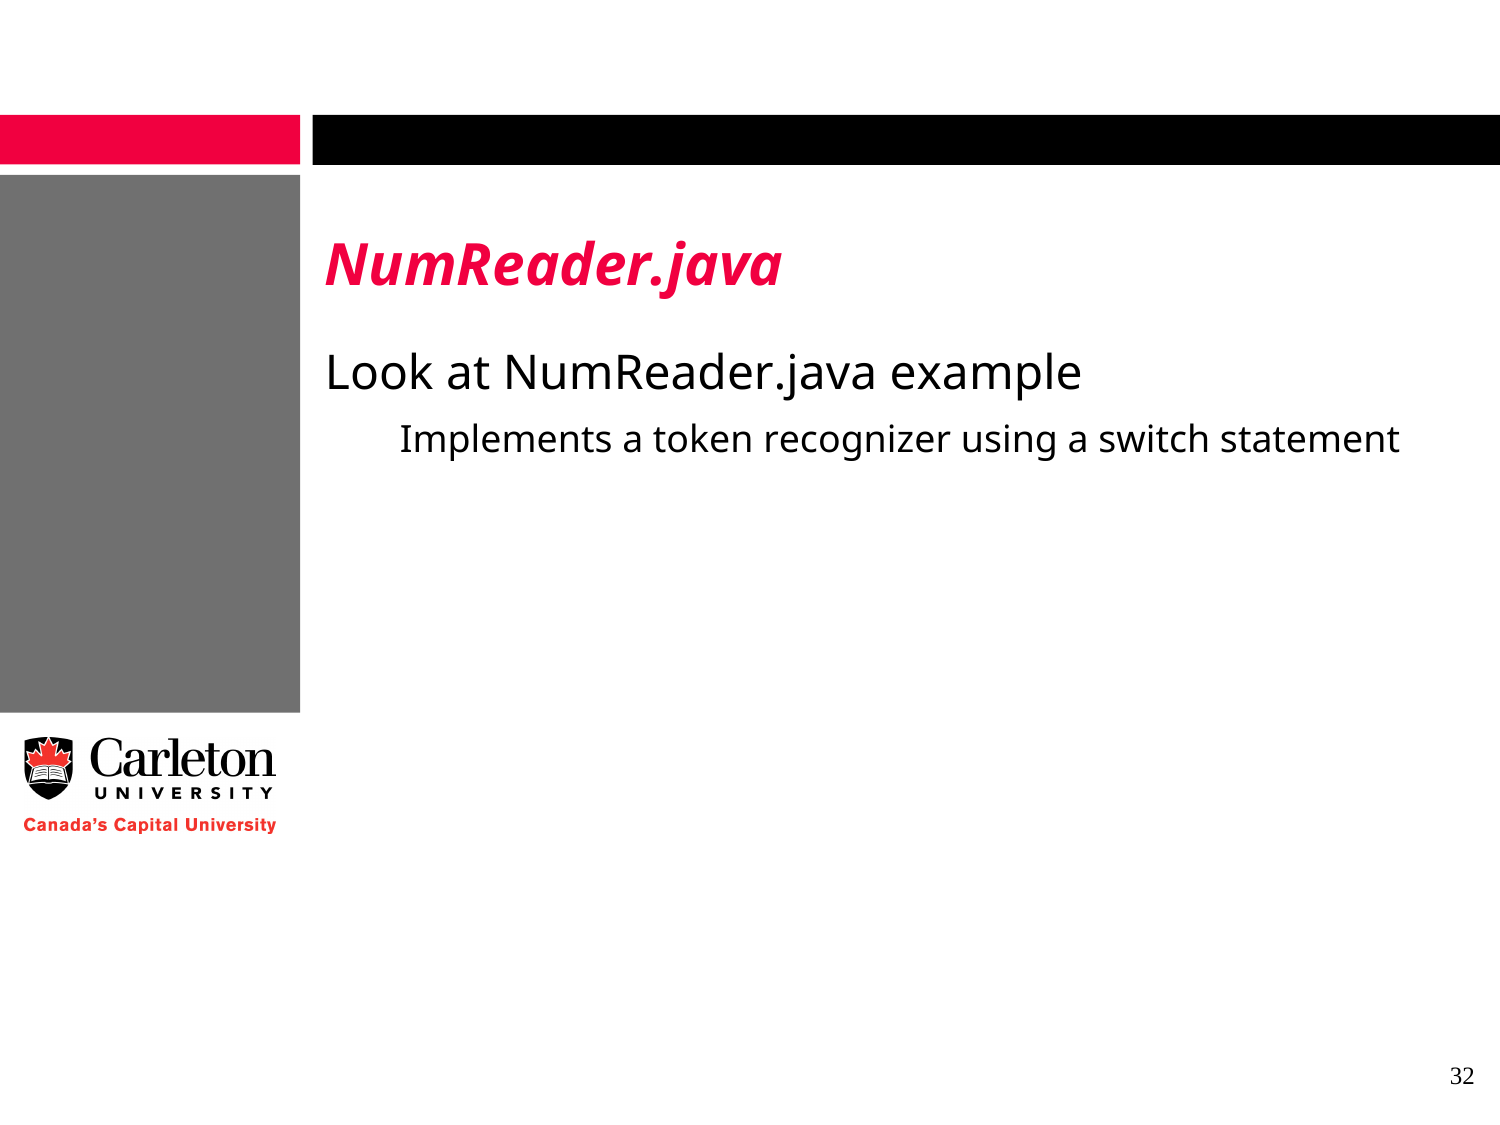

# NumReader.java
Look at NumReader.java example
Implements a token recognizer using a switch statement
32